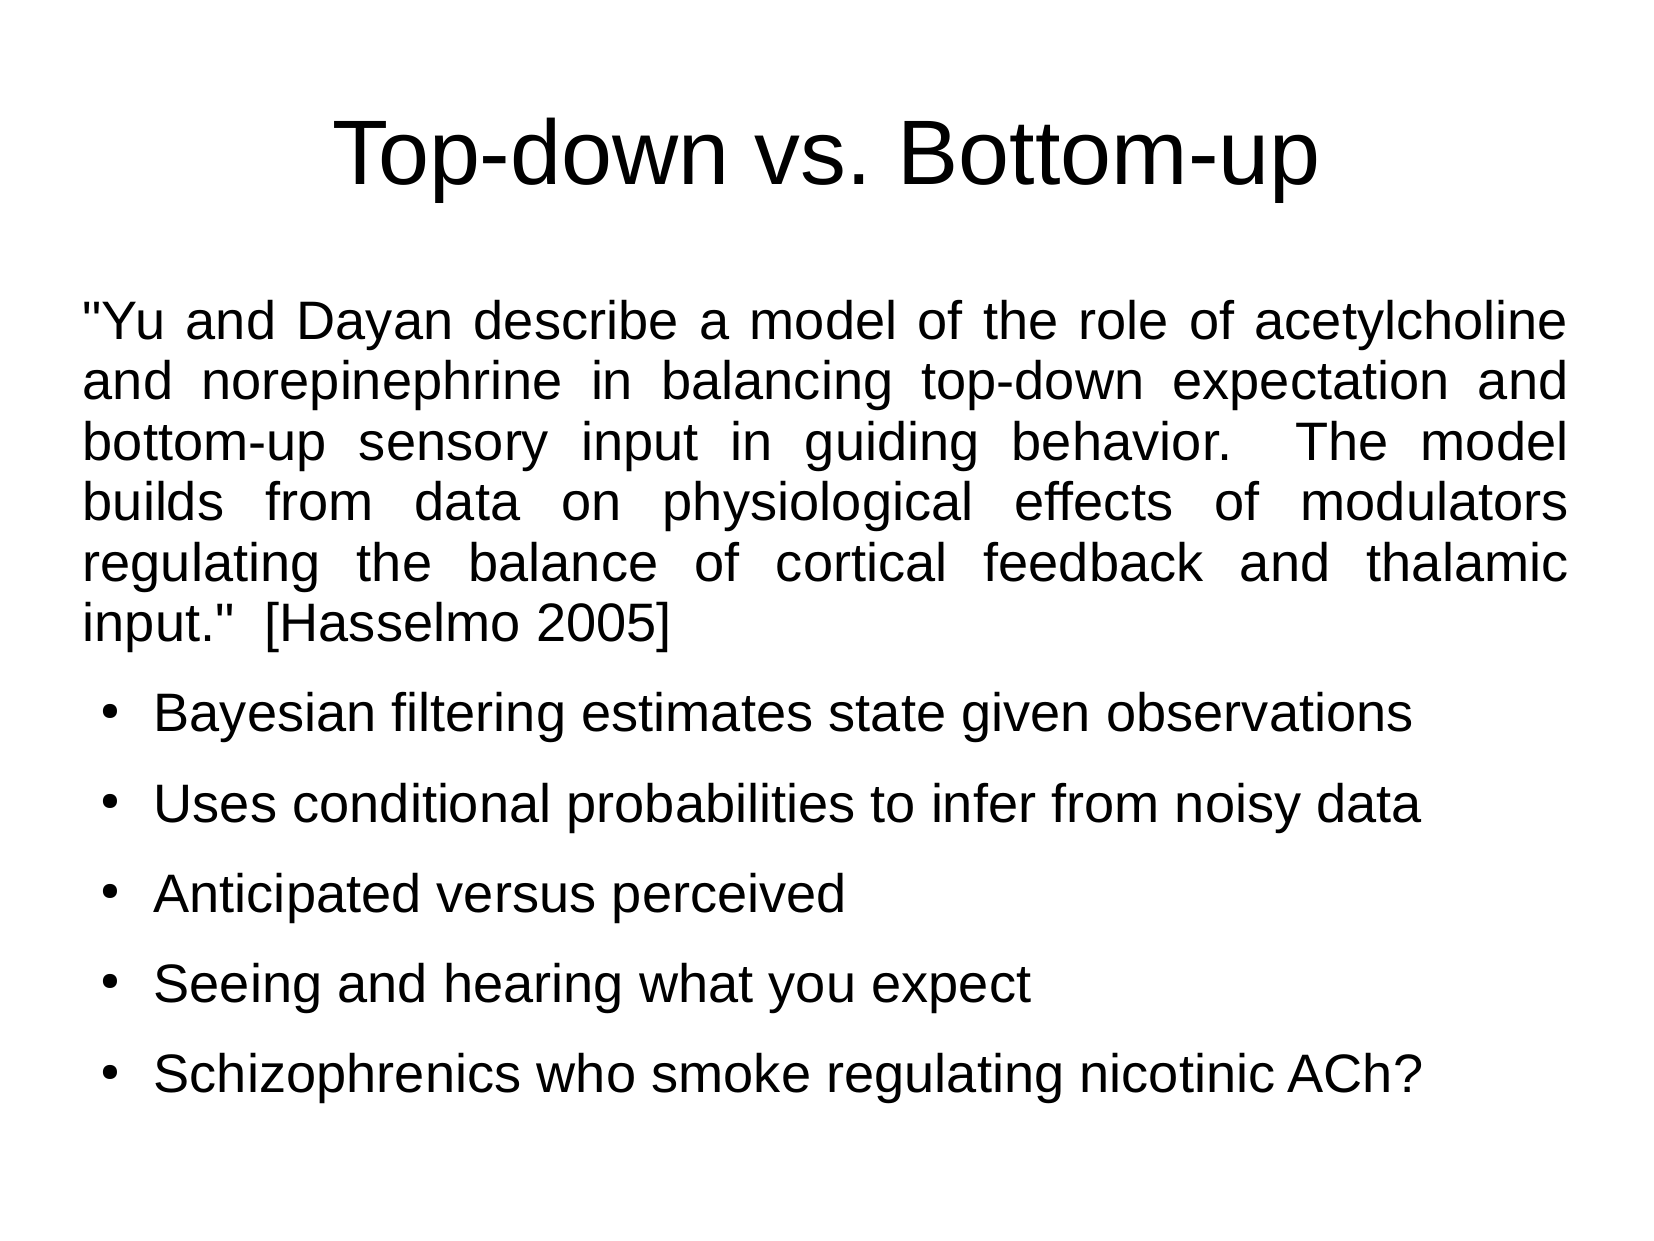

# Top-down vs. Bottom-up
"Yu and Dayan describe a model of the role of acetylcholine and norepinephrine in balancing top-down expectation and bottom-up sensory input in guiding behavior. The model builds from data on physiological effects of modulators regulating the balance of cortical feedback and thalamic input." [Hasselmo 2005]
Bayesian filtering estimates state given observations
Uses conditional probabilities to infer from noisy data
Anticipated versus perceived
Seeing and hearing what you expect
Schizophrenics who smoke regulating nicotinic ACh?